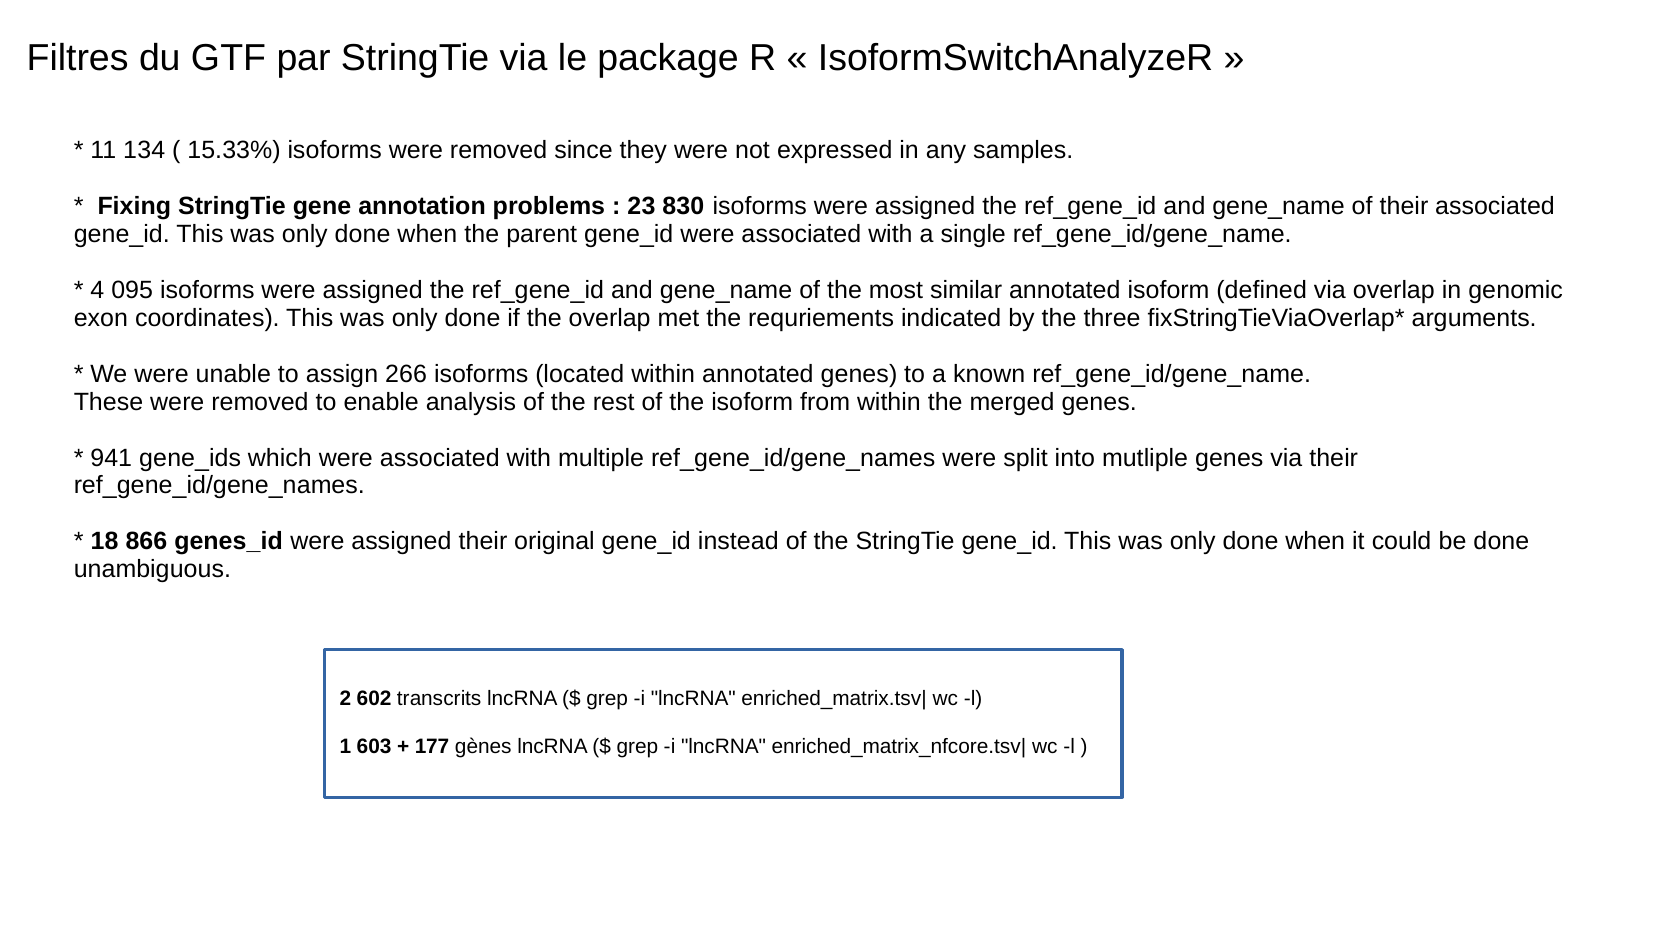

Filtres du GTF par StringTie via le package R « IsoformSwitchAnalyzeR »
* 11 134 ( 15.33%) isoforms were removed since they were not expressed in any samples.
* Fixing StringTie gene annotation problems : 23 830 isoforms were assigned the ref_gene_id and gene_name of their associated
gene_id. This was only done when the parent gene_id were associated with a single ref_gene_id/gene_name.
* 4 095 isoforms were assigned the ref_gene_id and gene_name of the most similar annotated isoform (defined via overlap in genomic exon coordinates). This was only done if the overlap met the requriements indicated by the three fixStringTieViaOverlap* arguments.
* We were unable to assign 266 isoforms (located within annotated genes) to a known ref_gene_id/gene_name.
These were removed to enable analysis of the rest of the isoform from within the merged genes.
* 941 gene_ids which were associated with multiple ref_gene_id/gene_names were split into mutliple genes via their ref_gene_id/gene_names.
* 18 866 genes_id were assigned their original gene_id instead of the StringTie gene_id. This was only done when it could be done unambiguous.
2 602 transcrits lncRNA ($ grep -i "lncRNA" enriched_matrix.tsv| wc -l)
1 603 + 177 gènes lncRNA ($ grep -i "lncRNA" enriched_matrix_nfcore.tsv| wc -l )